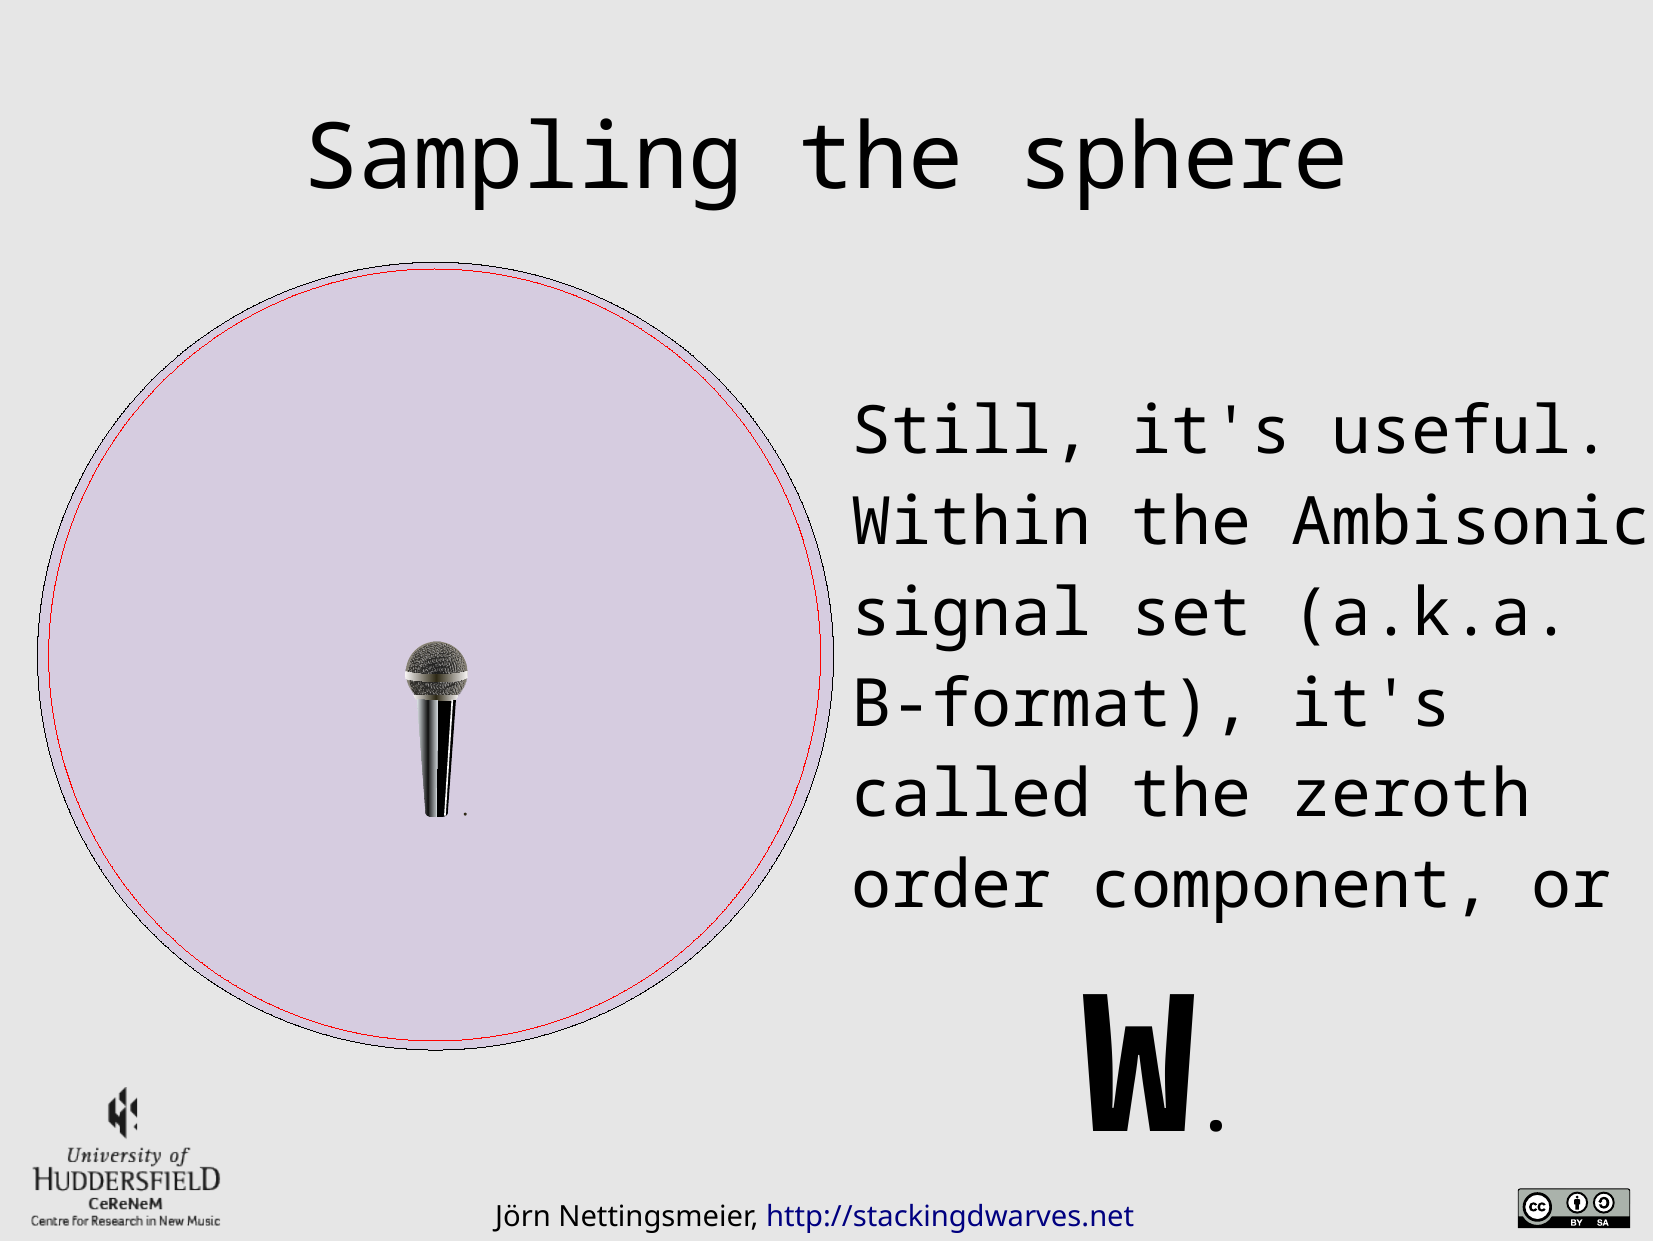

# Sampling the sphere
Still, it's useful.
Within the Ambisonic signal set (a.k.a. B-format), it's called the zeroth order component, or
 W.